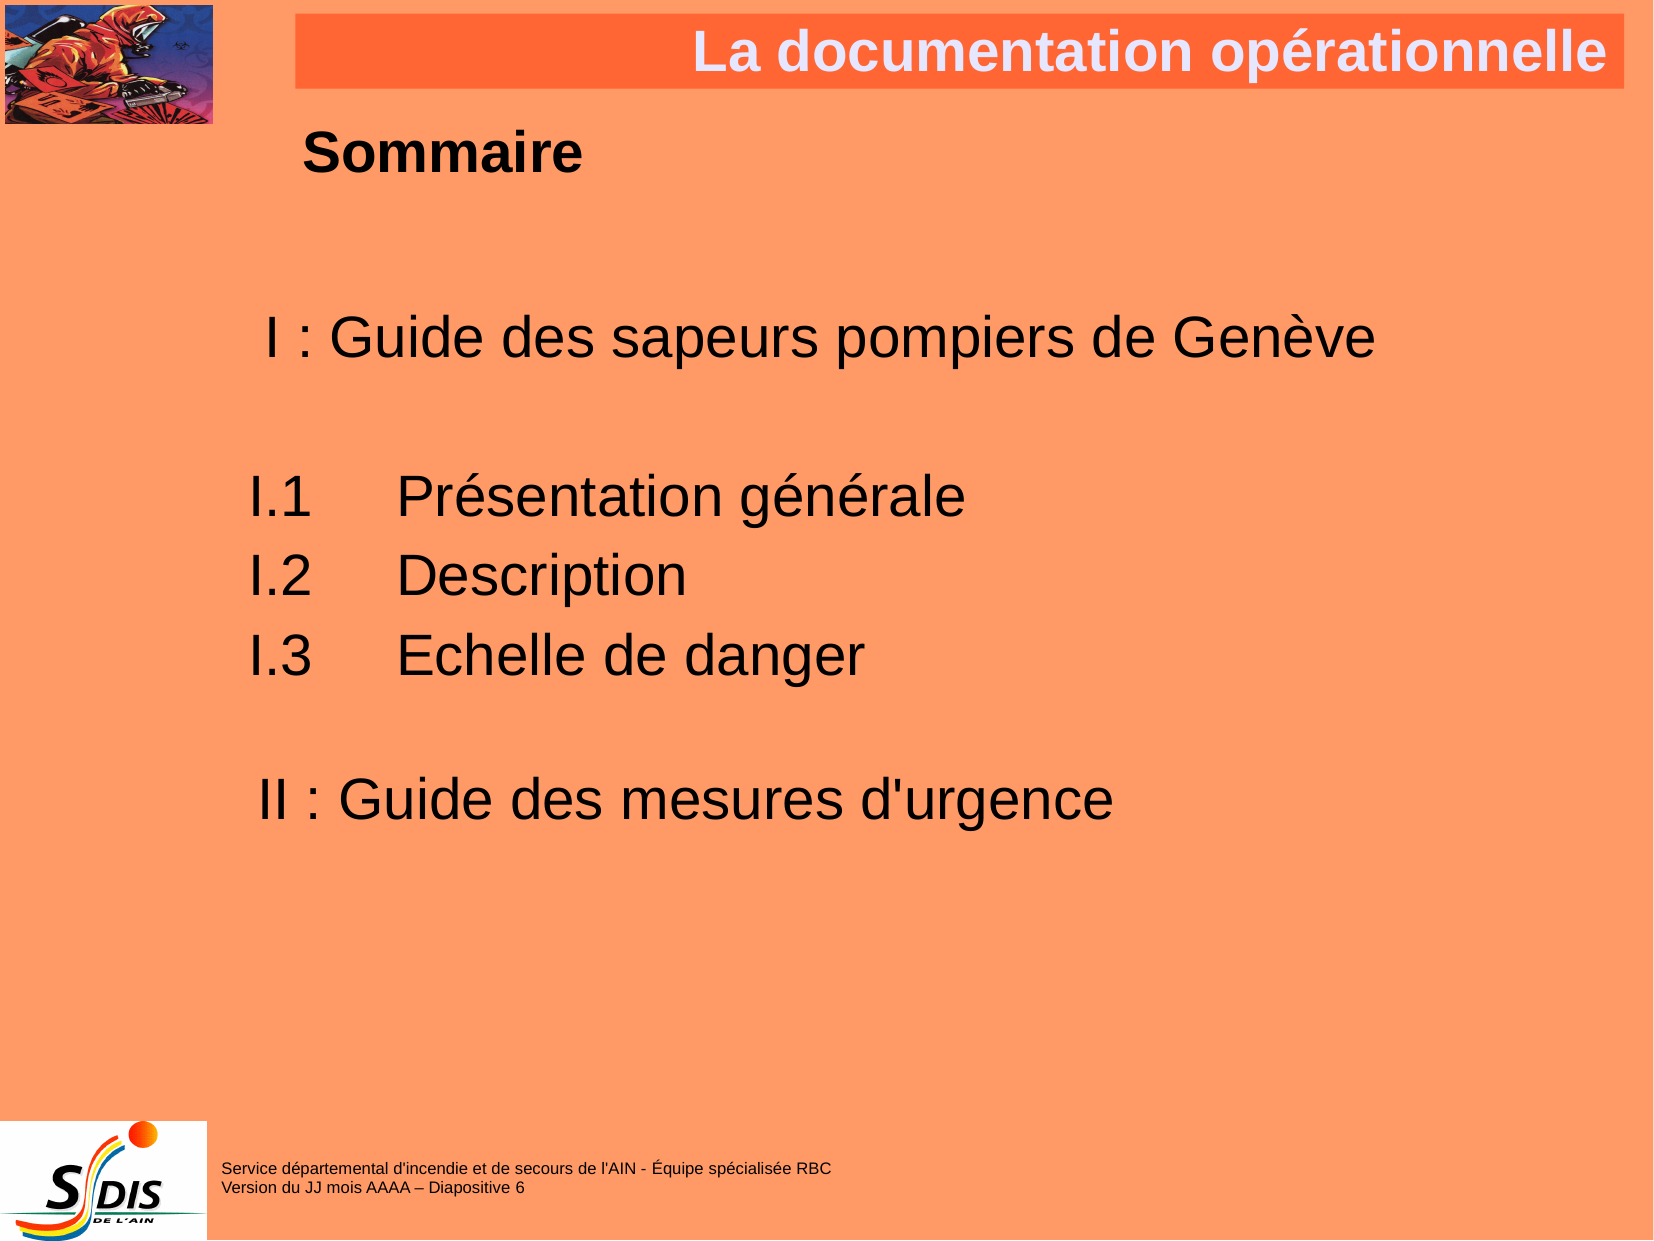

La documentation opérationnelle
Sommaire
# I : Guide des sapeurs pompiers de Genève
I.1		Présentation générale
I.2		Description
I.3		Echelle de danger
 II : Guide des mesures d'urgence